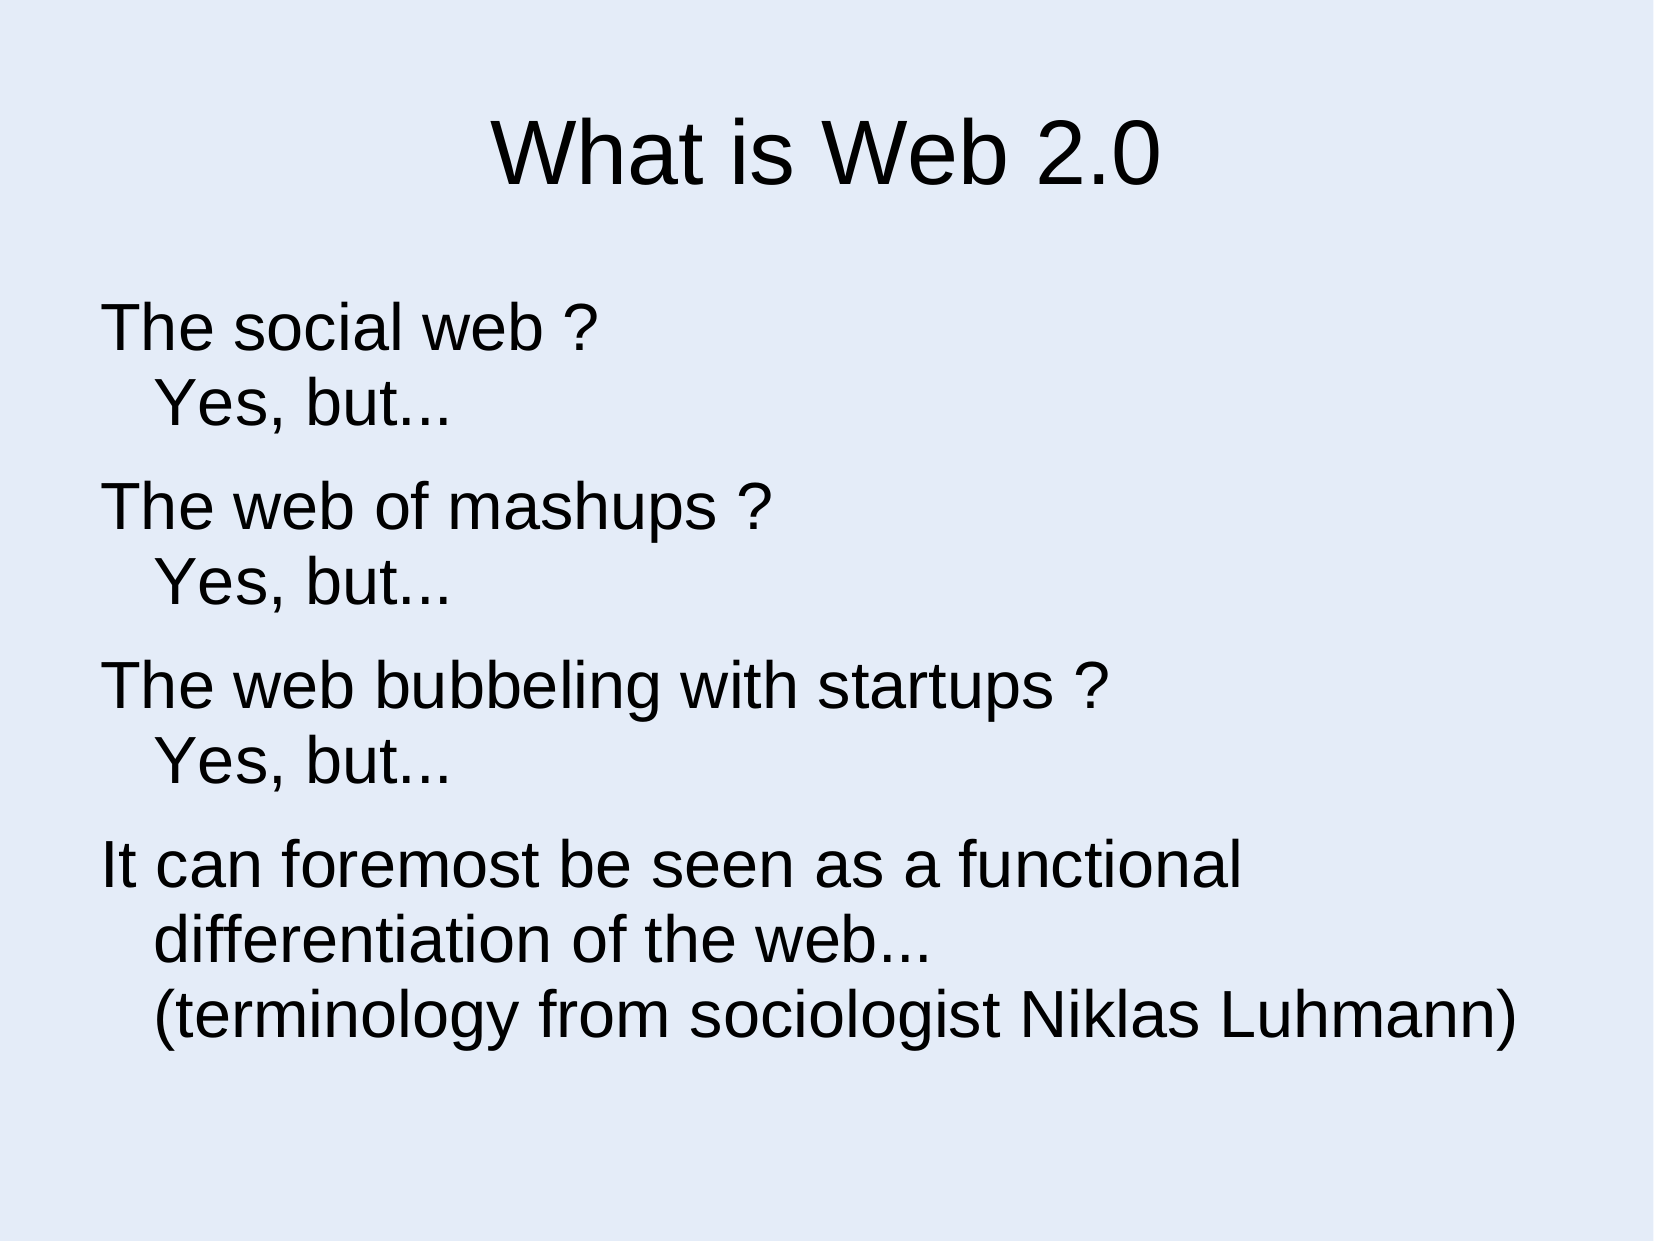

# What is Web 2.0
The social web ?
Yes, but...
The web of mashups ?
Yes, but...
The web bubbeling with startups ?
Yes, but...
It can foremost be seen as a functional differentiation of the web...
(terminology from sociologist Niklas Luhmann)